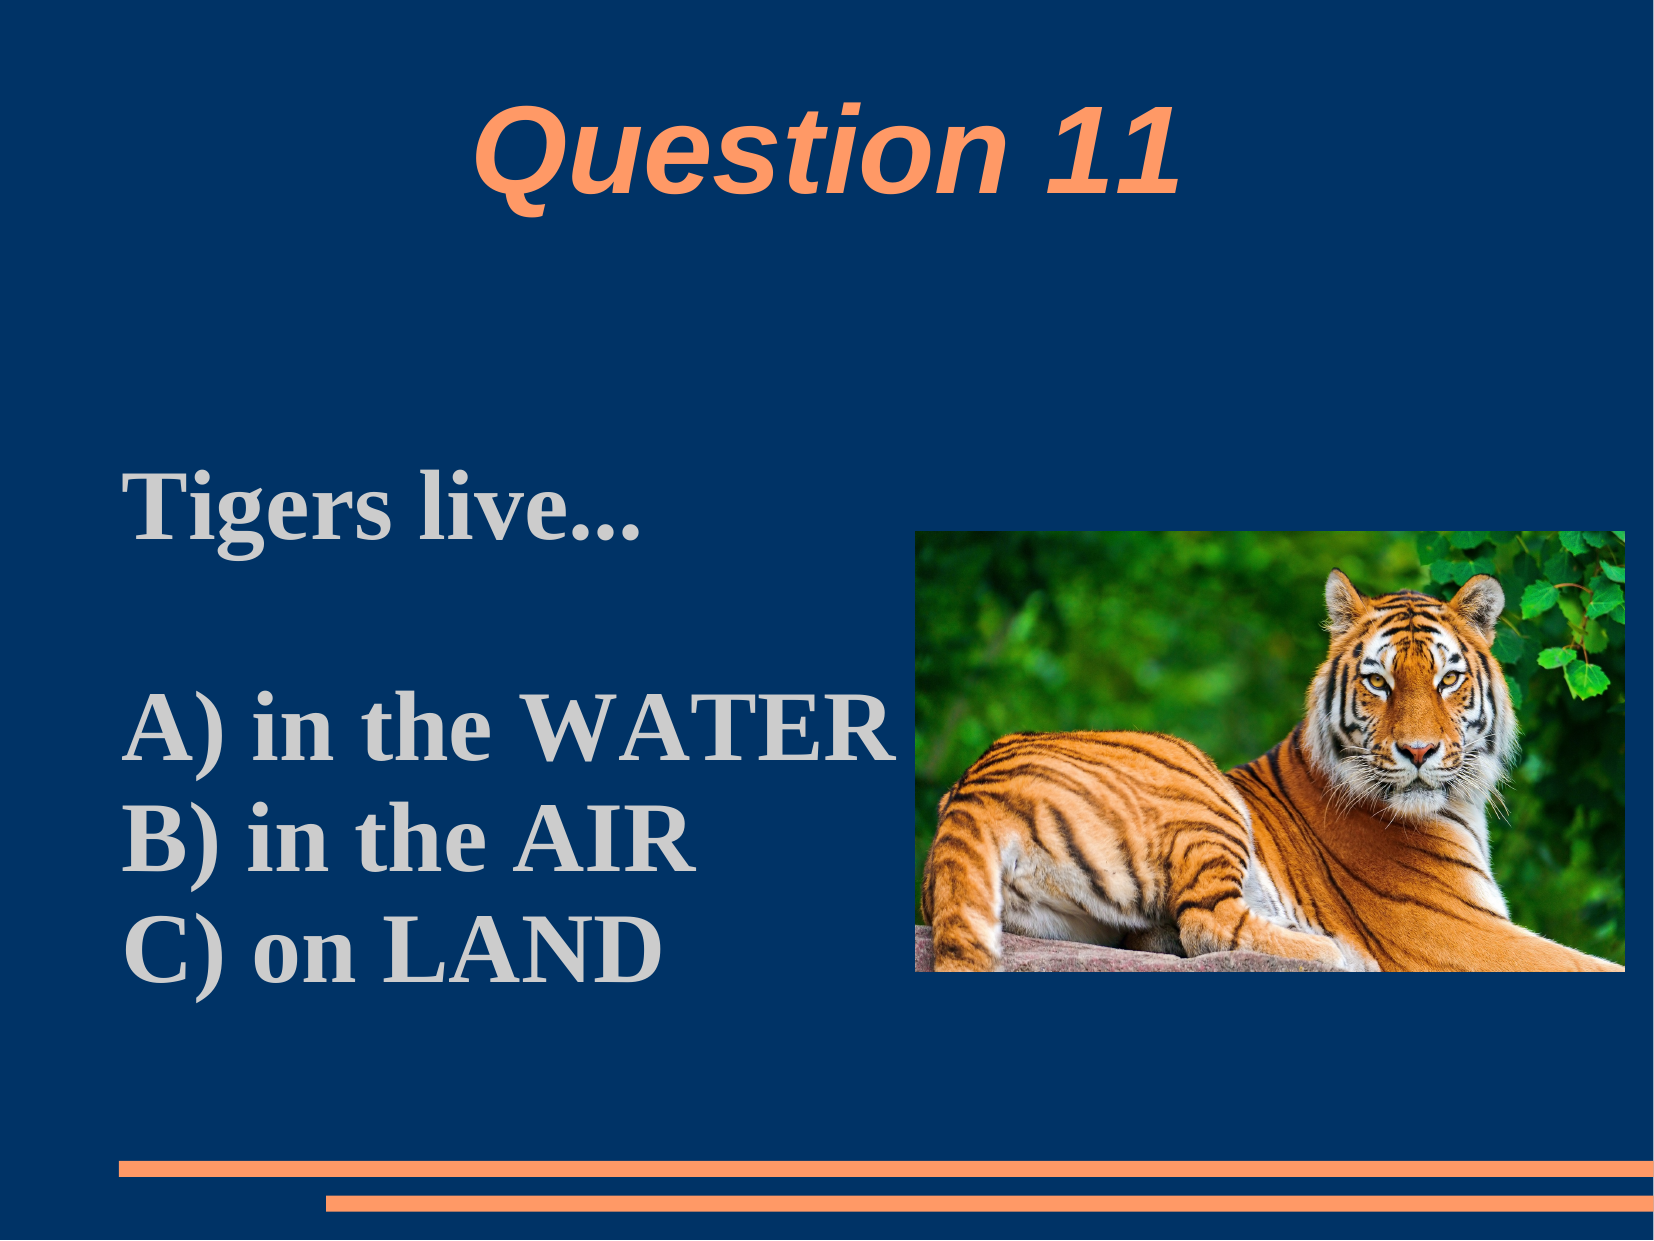

# Question 11
Tigers live...
A) in the WATER
B) in the AIR
C) on LAND